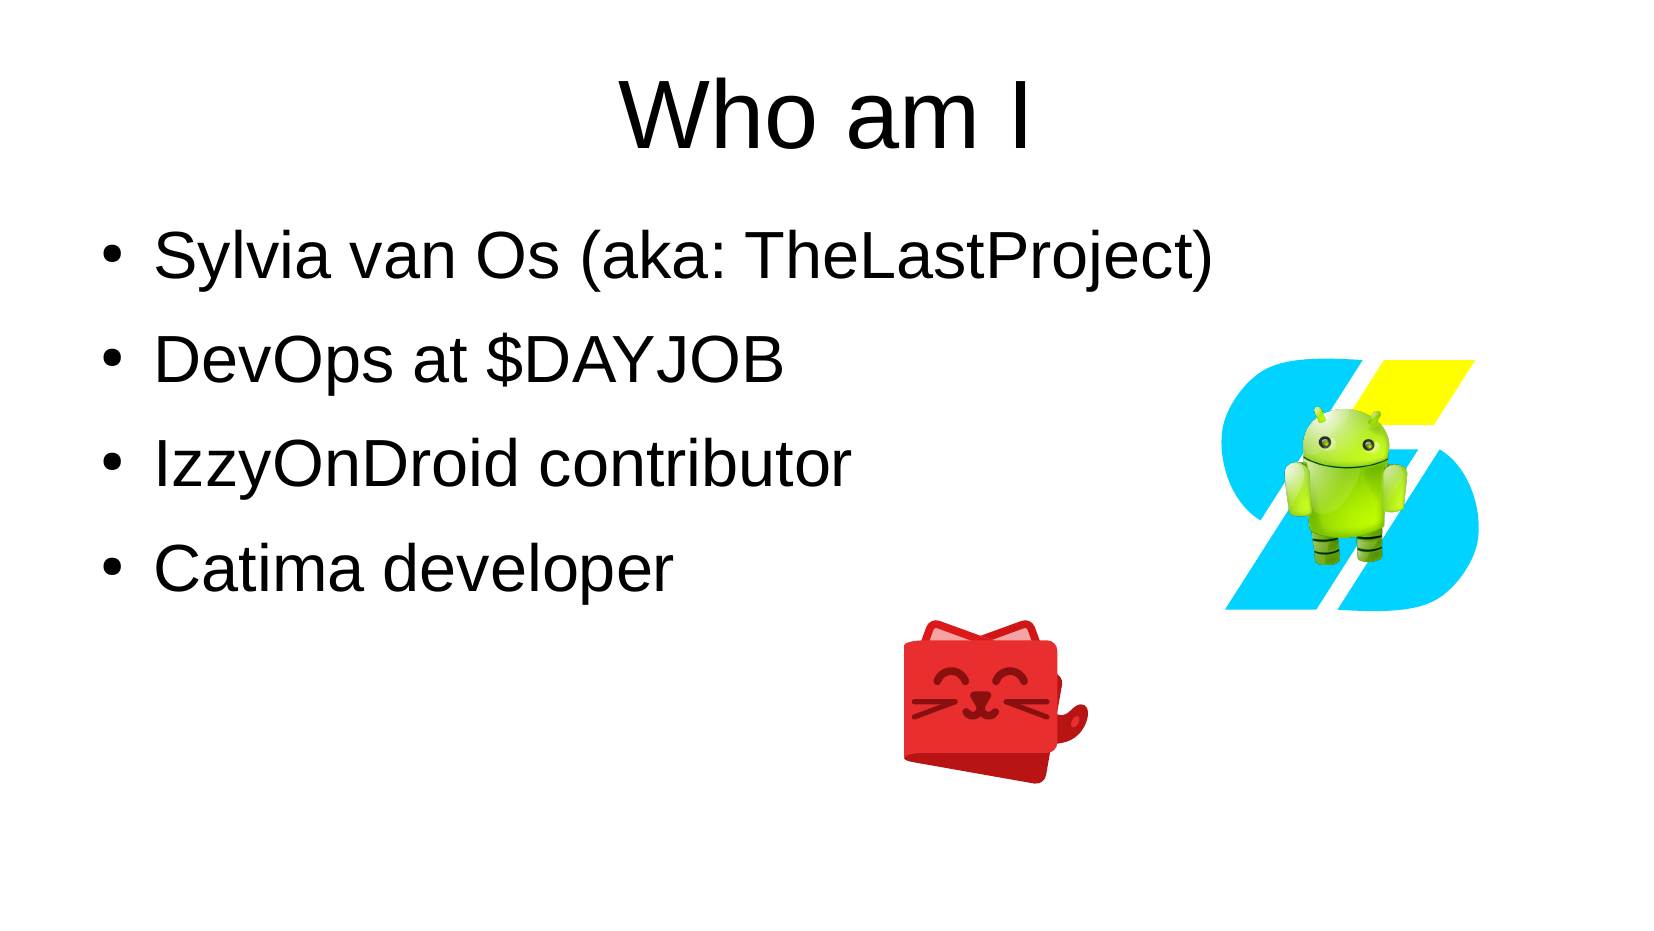

# Who am I
Sylvia van Os (aka: TheLastProject)
DevOps at $DAYJOB
IzzyOnDroid contributor
Catima developer